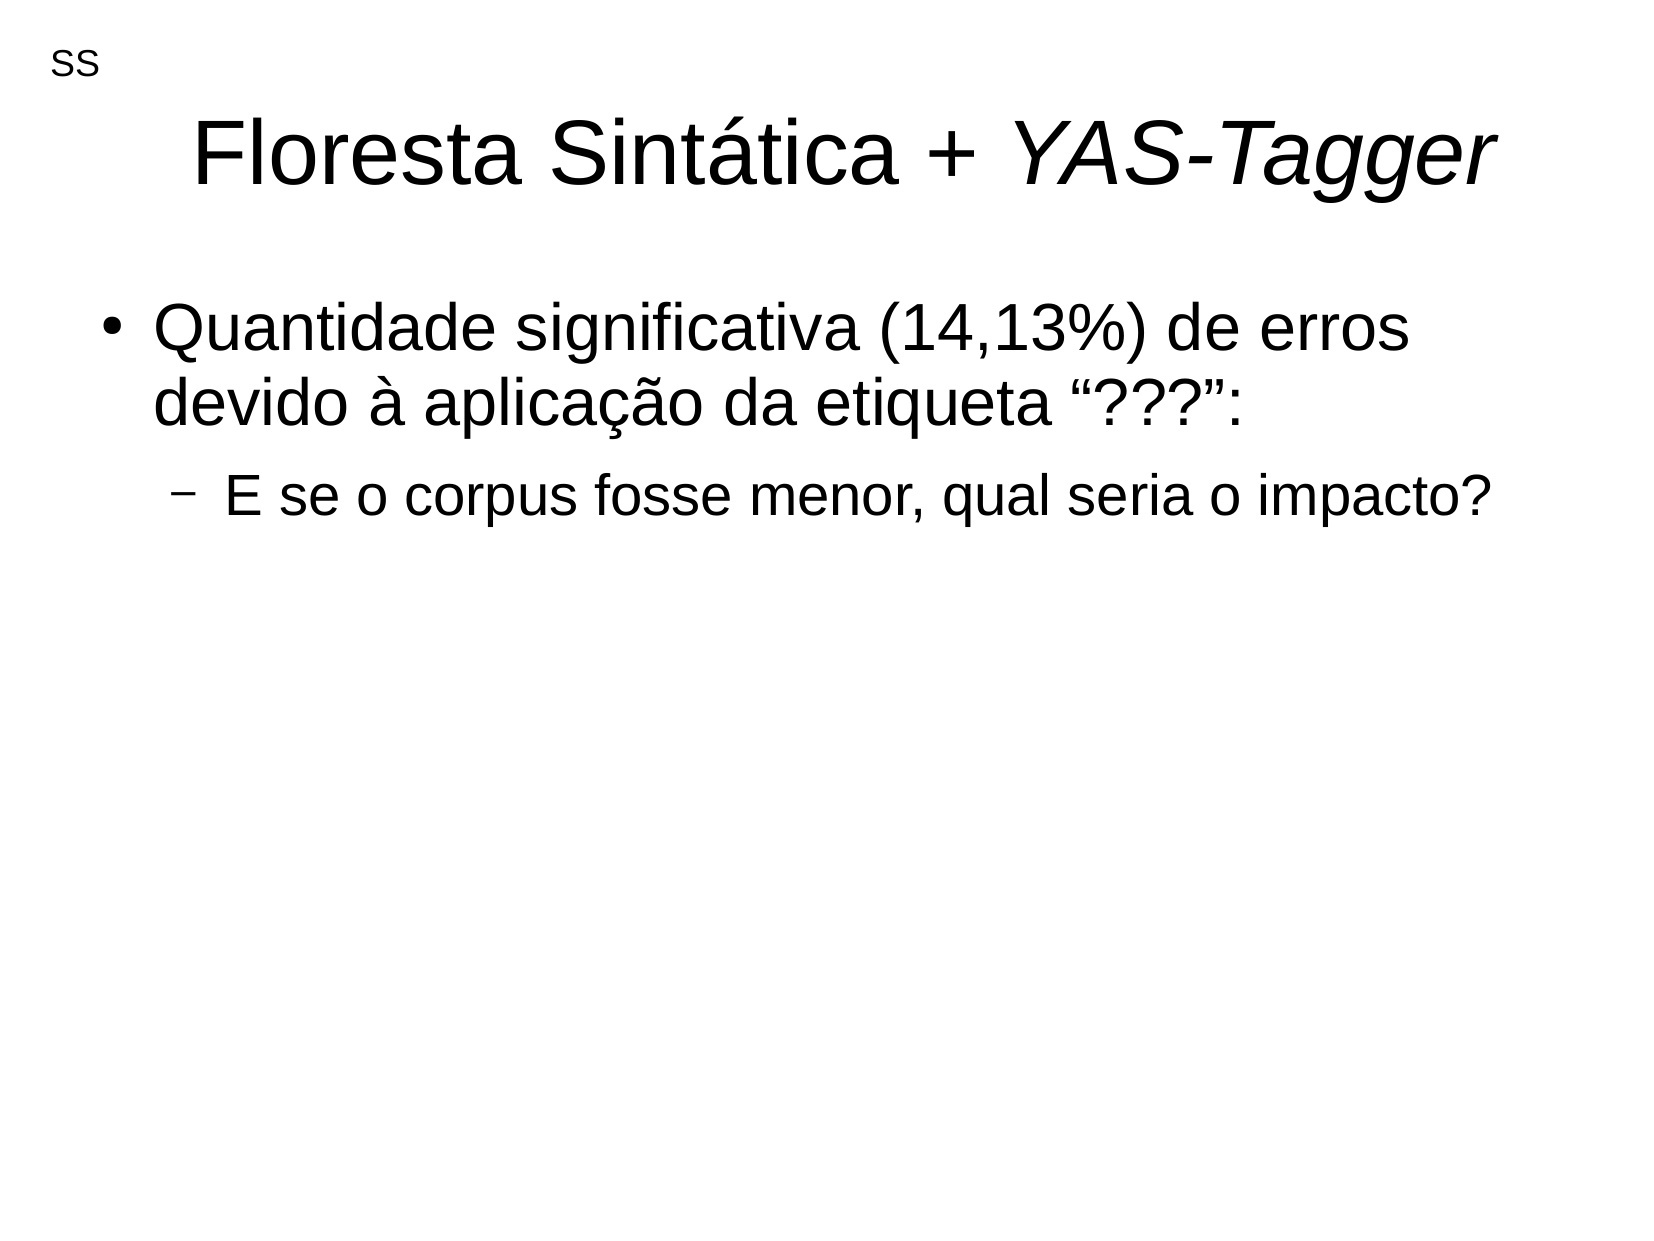

SS
# Floresta Sintática + YAS-Tagger
Quantidade significativa (14,13%) de erros devido à aplicação da etiqueta “???”:
E se o corpus fosse menor, qual seria o impacto?